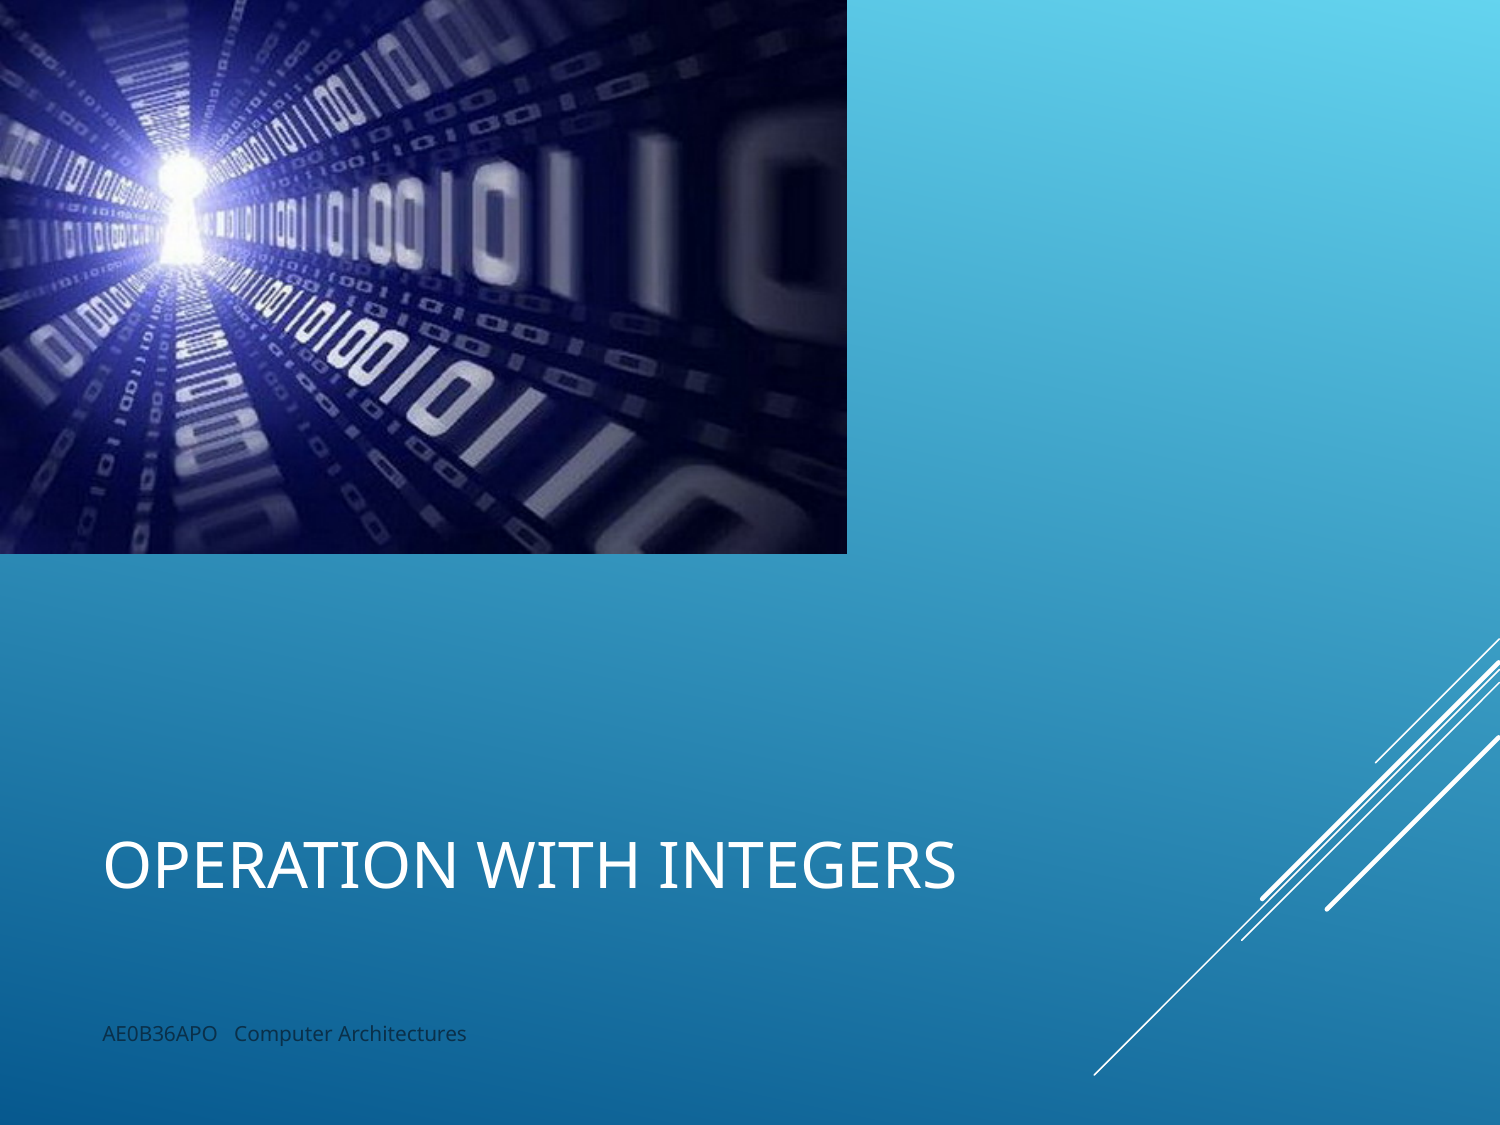

# OPERATION WITH INTEGERS
AE0B36APO Computer Architectures